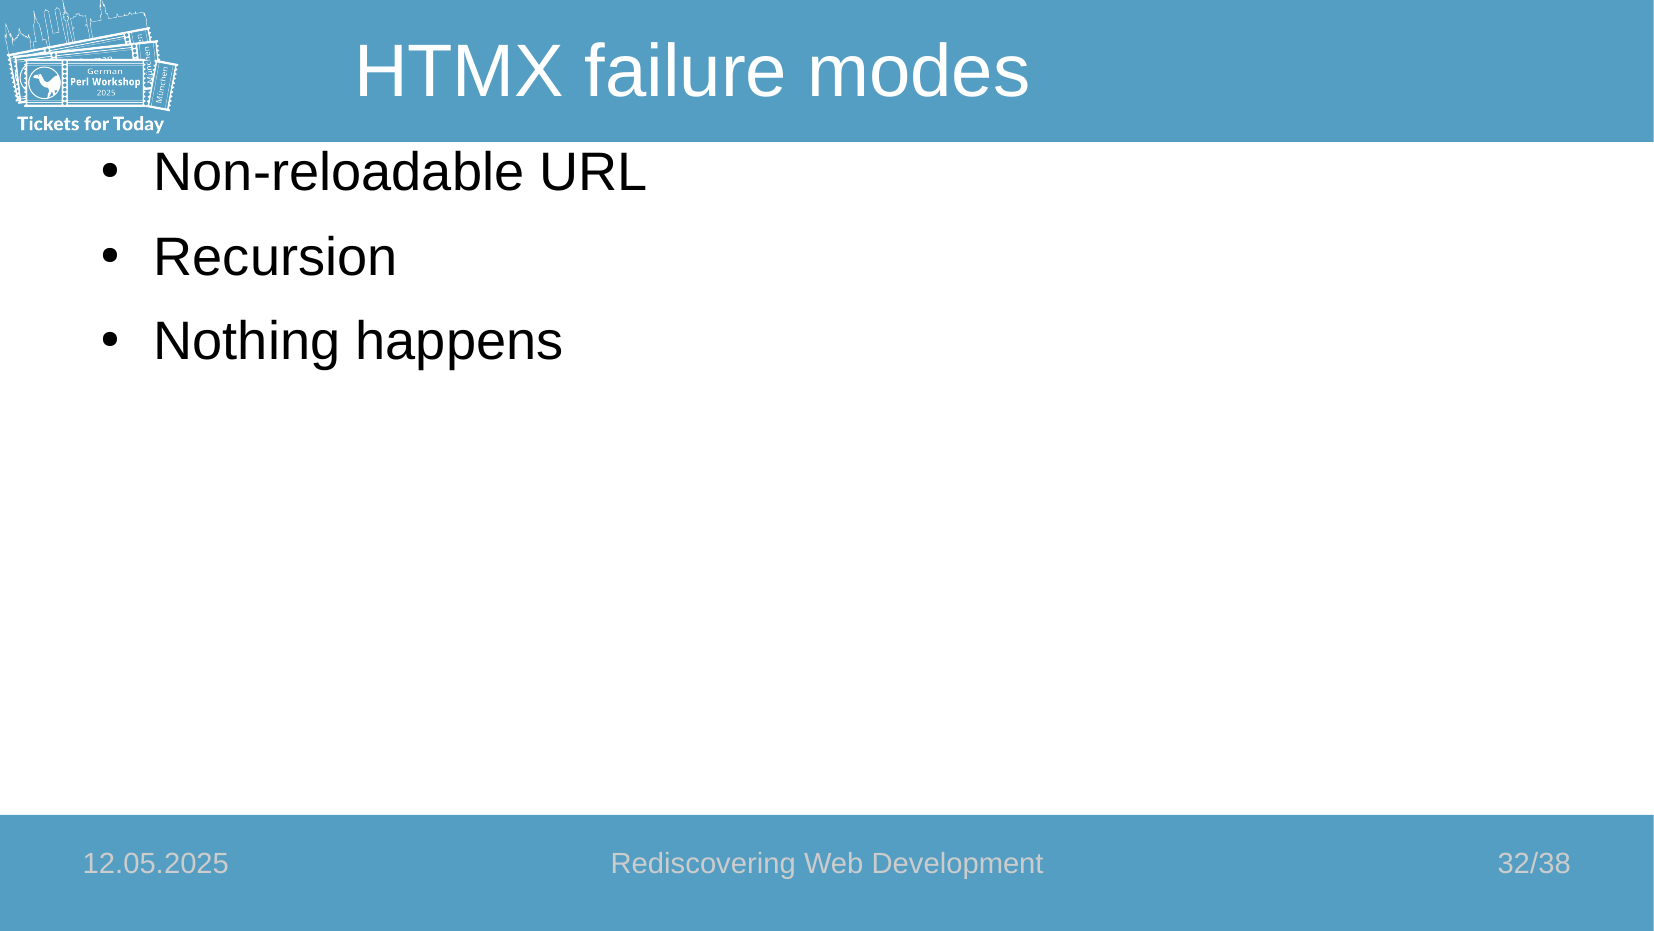

# HTMX failure modes
Non-reloadable URL
Recursion
Nothing happens
08. März 2019
32